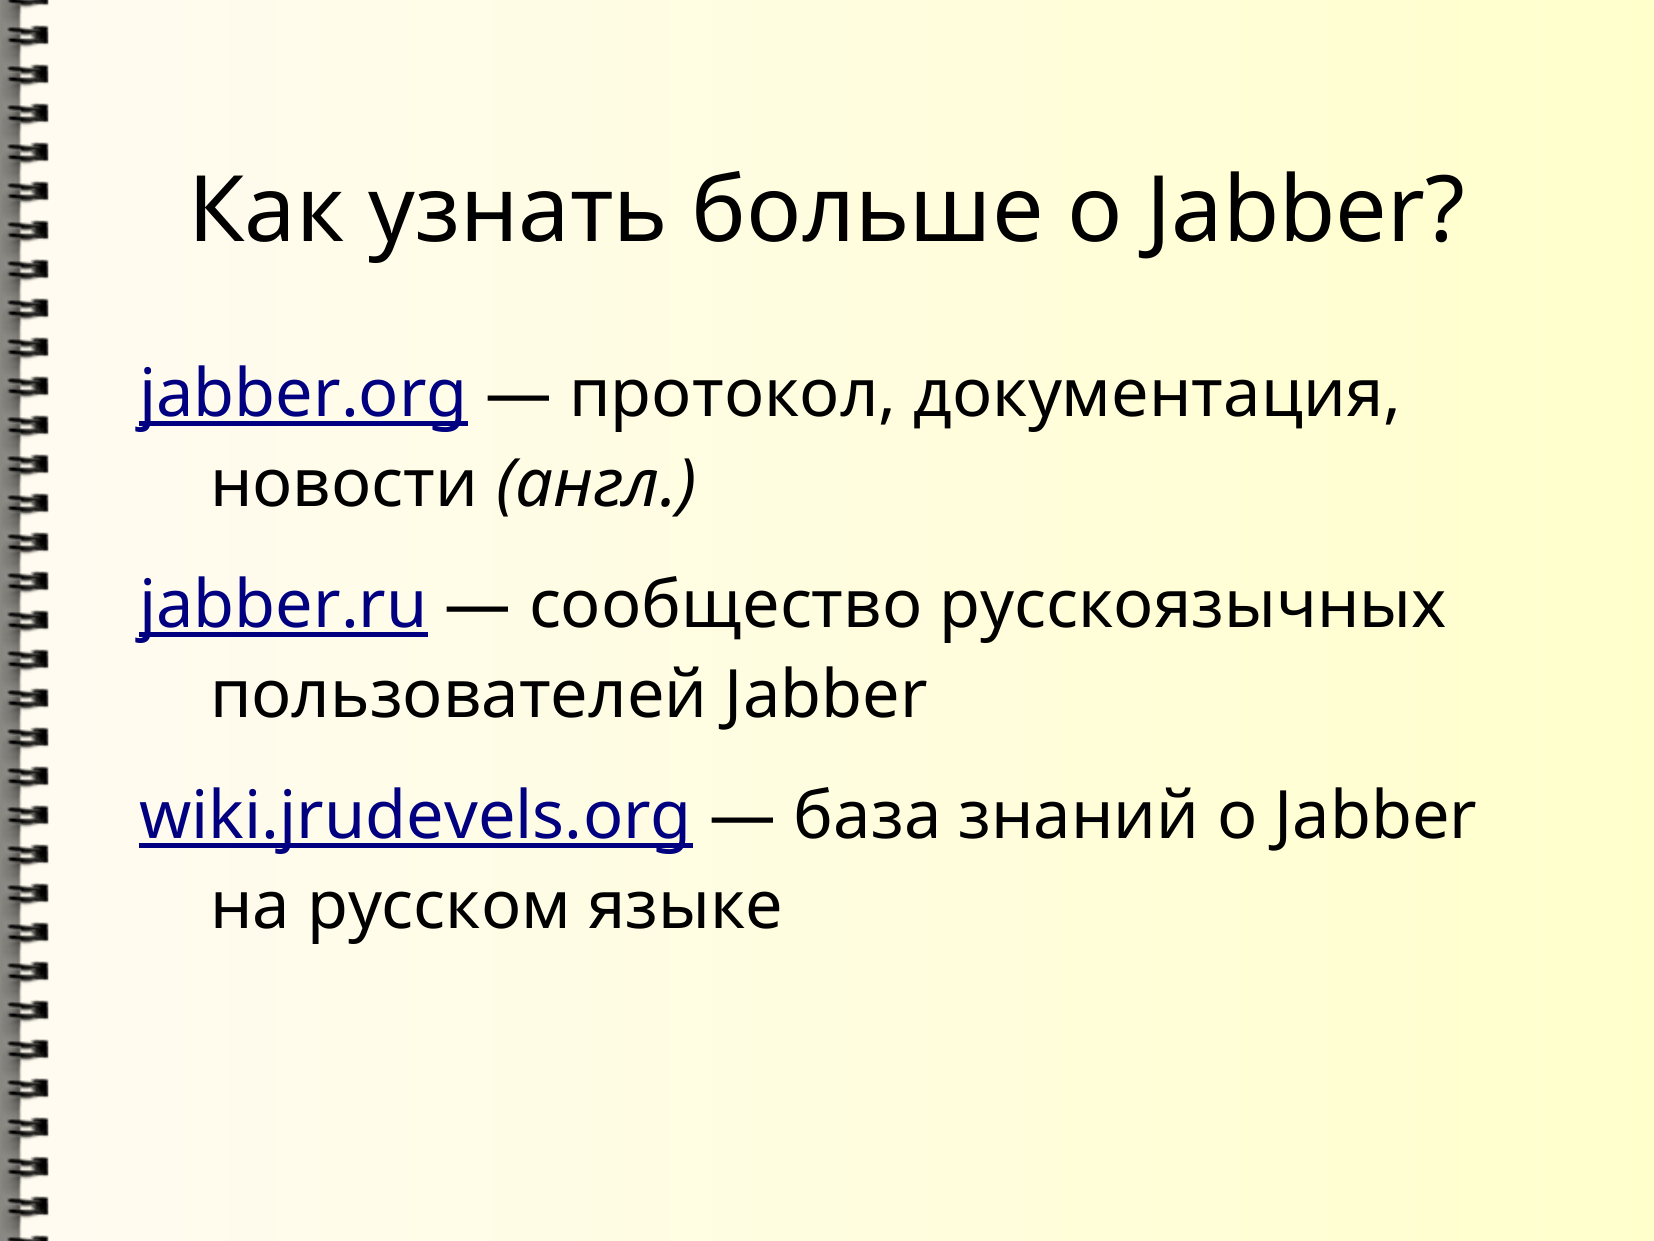

# Как узнать больше о Jabber?
jabber.org — протокол, документация, новости (англ.)
jabber.ru — сообщество русскоязычных пользователей Jabber
wiki.jrudevels.org — база знаний о Jabber на русском языке